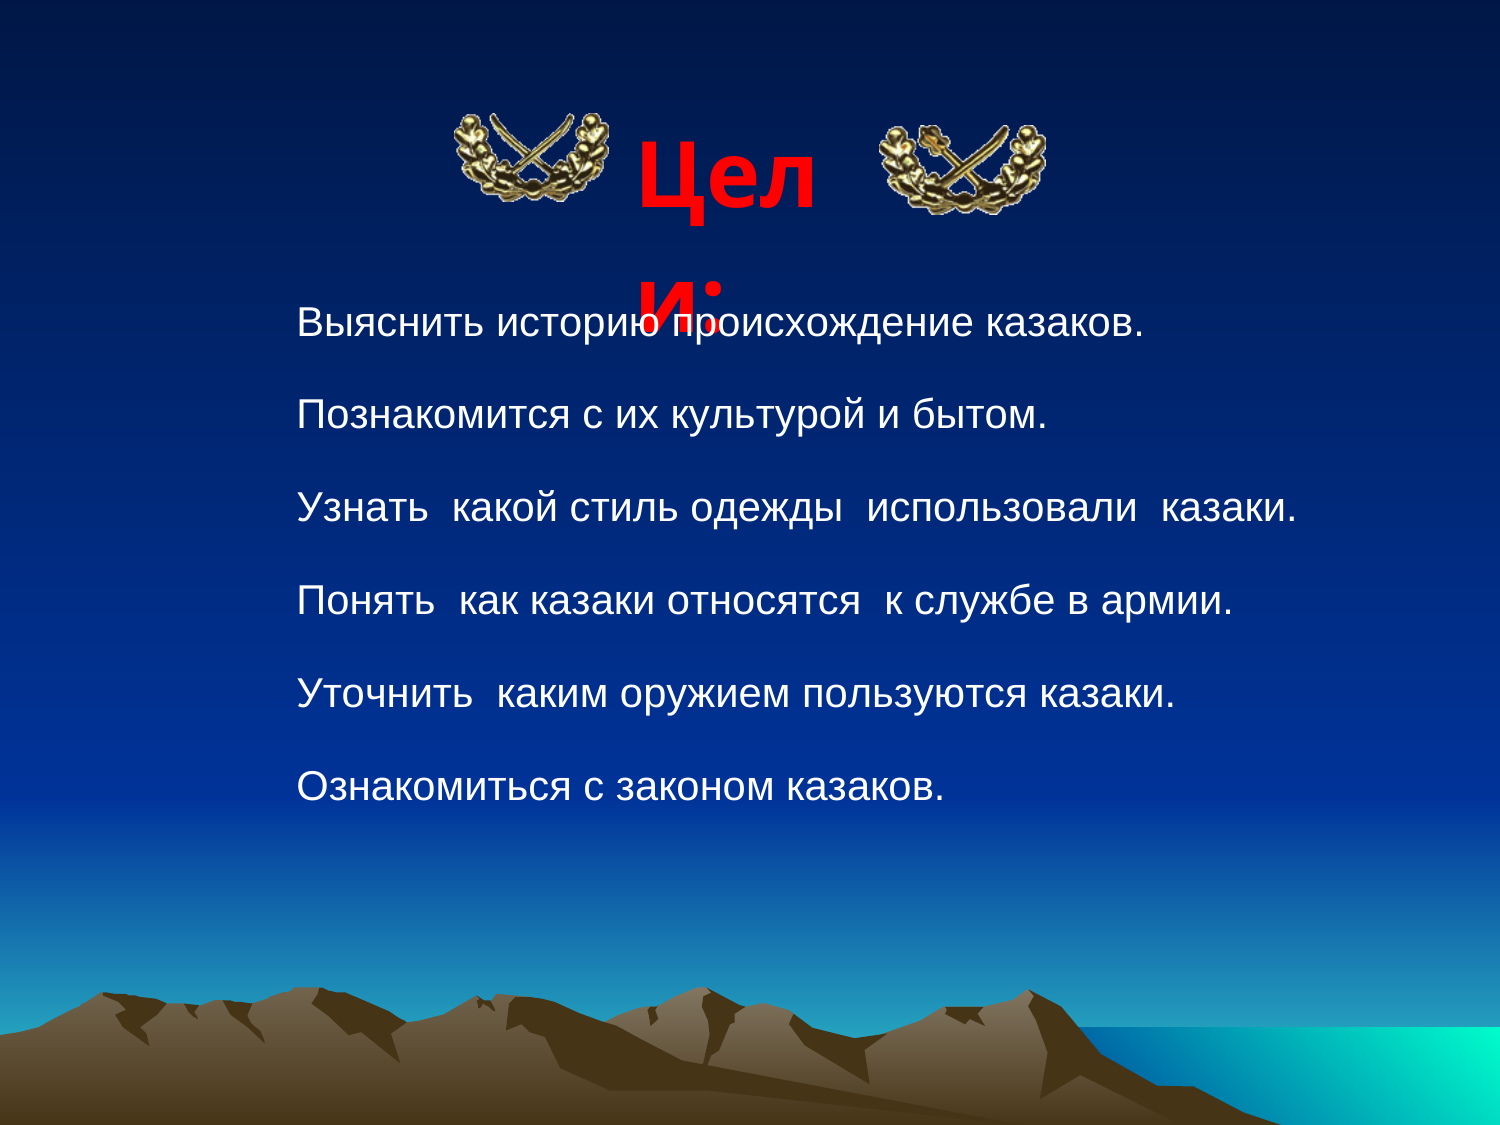

Цели:
 Выяснить историю происхождение казаков.
 Познакомится с их культурой и бытом.
 Узнать какой стиль одежды использовали казаки.
 Понять как казаки относятся к службе в армии.
 Уточнить каким оружием пользуются казаки.
 Ознакомиться с законом казаков.